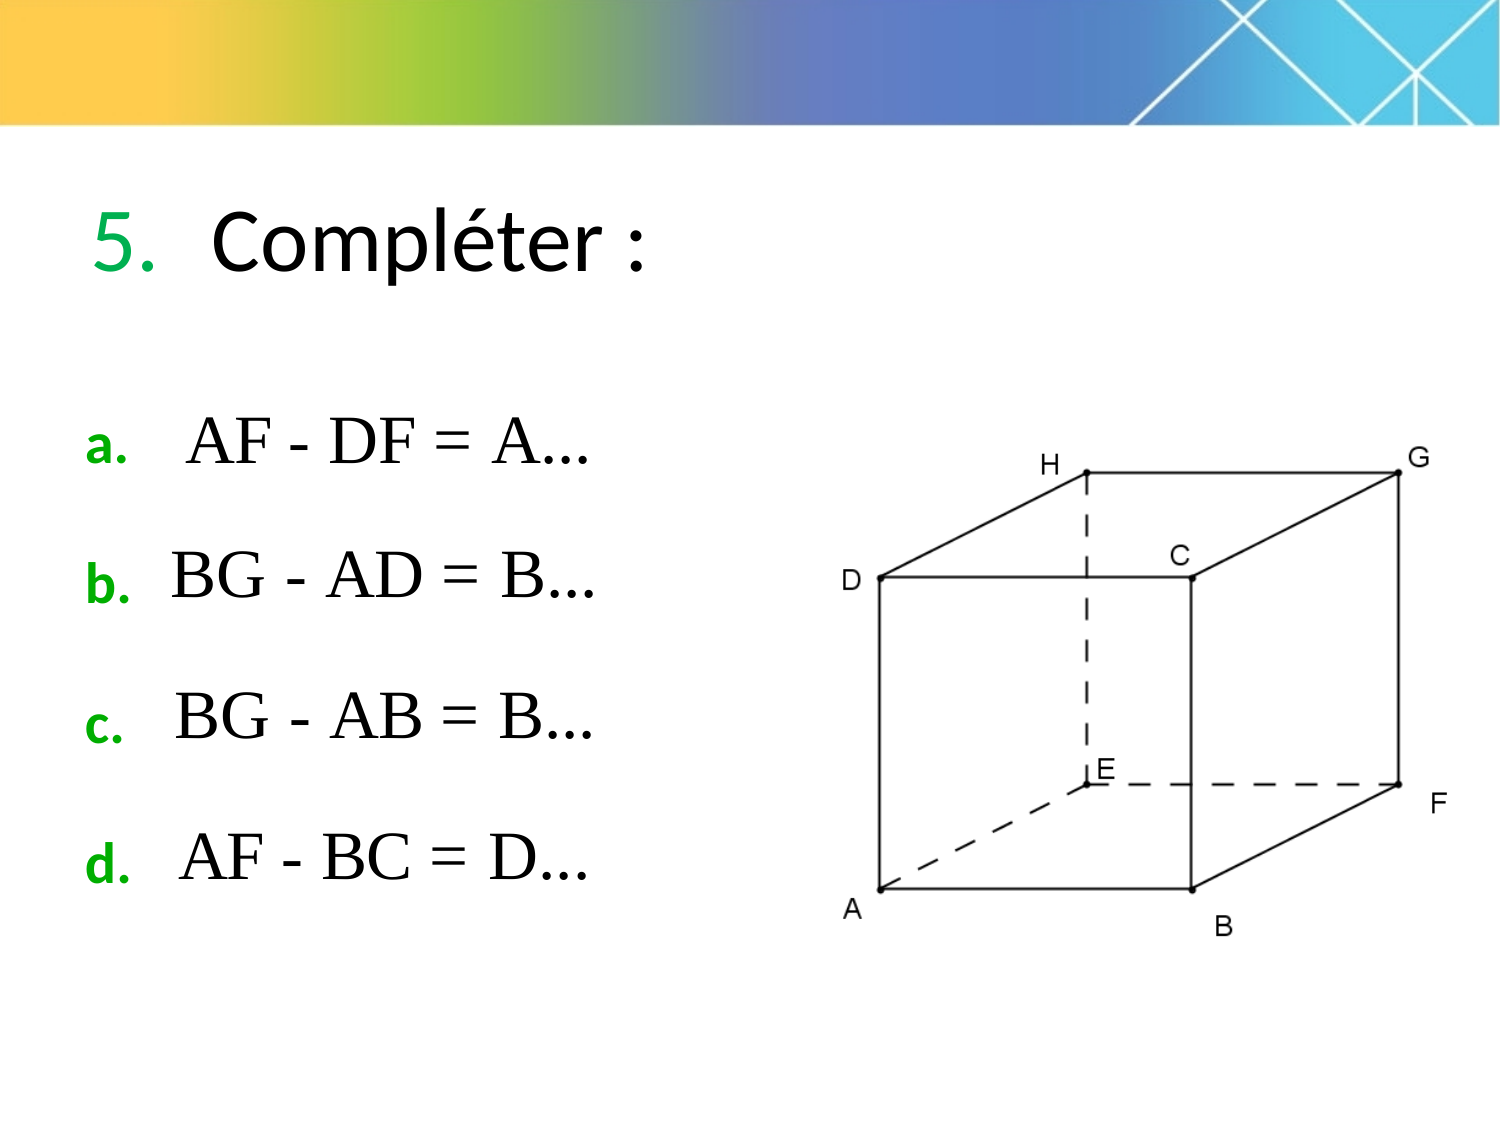

# Compléter :
a.
b.
c.
d.